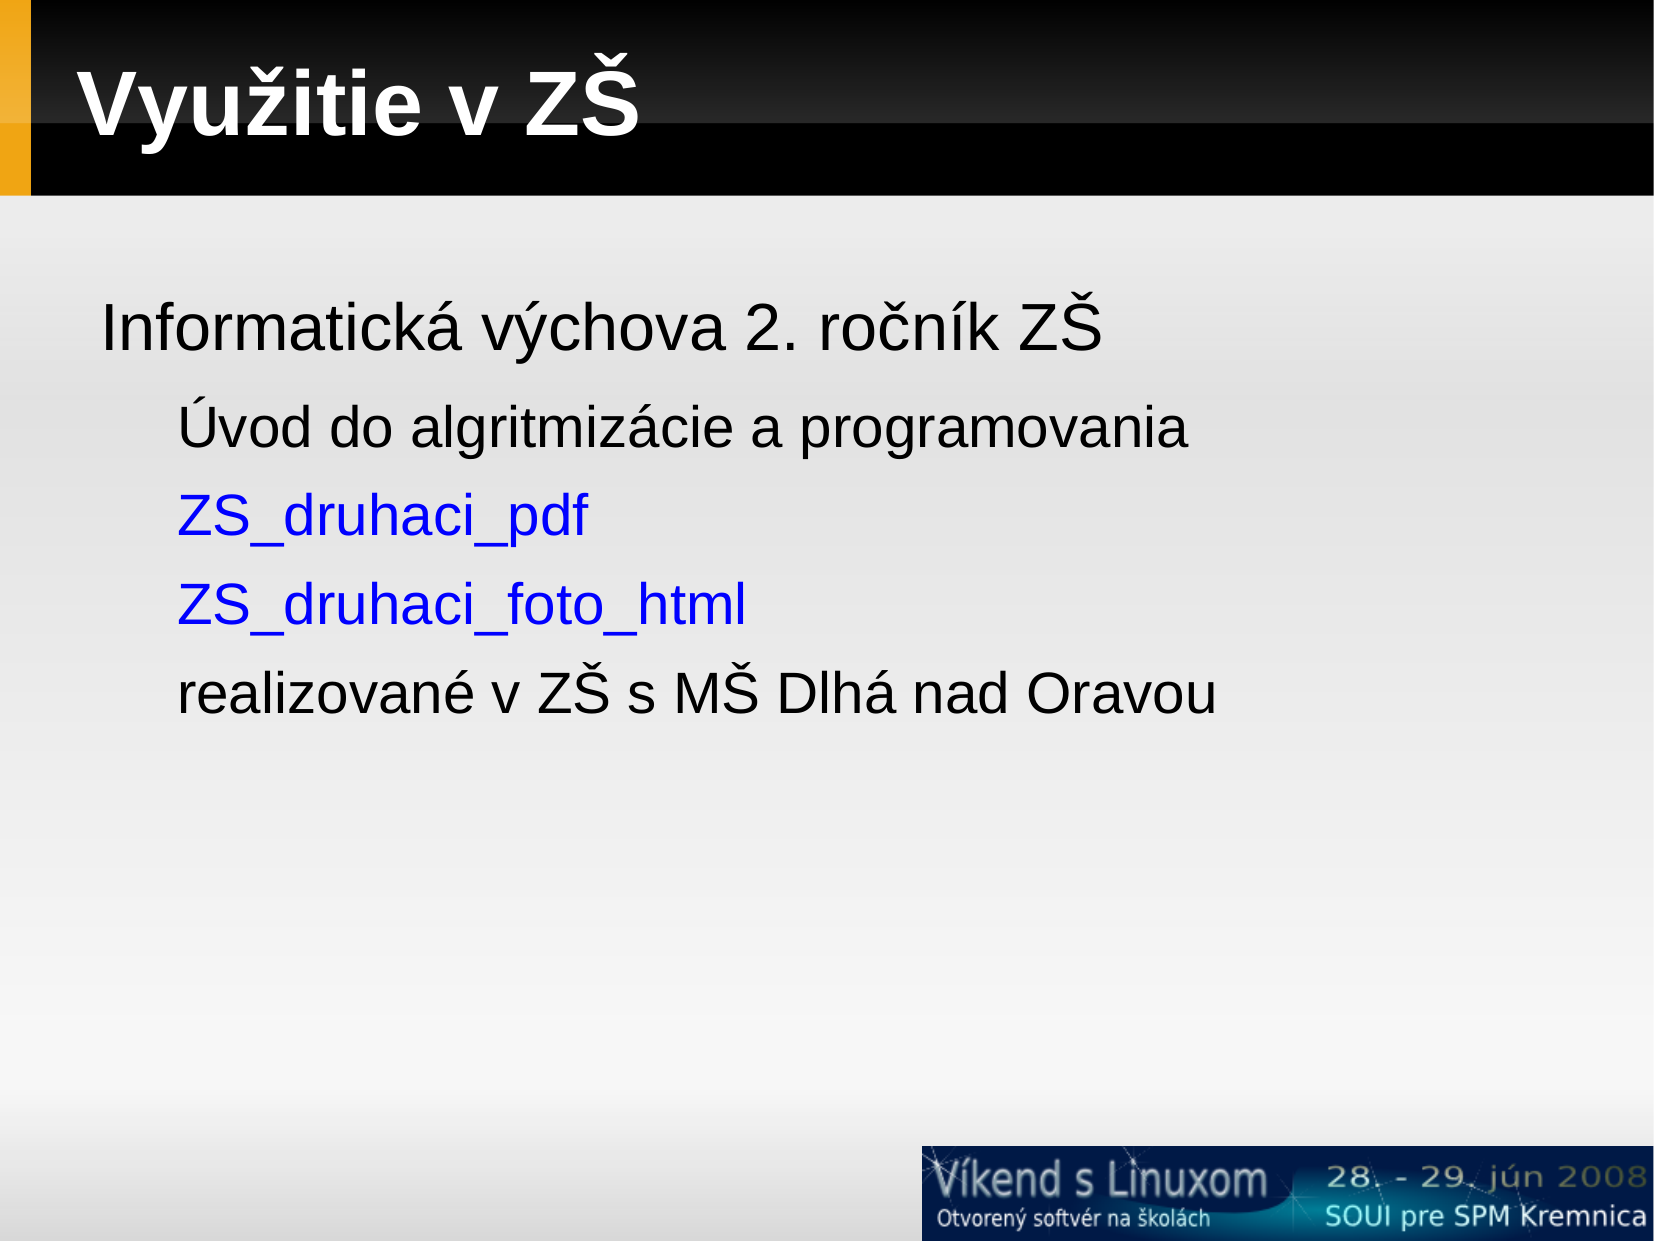

# Využitie v ZŠ
Informatická výchova 2. ročník ZŠ
Úvod do algritmizácie a programovania
ZS_druhaci_pdf
ZS_druhaci_foto_html
realizované v ZŠ s MŠ Dlhá nad Oravou